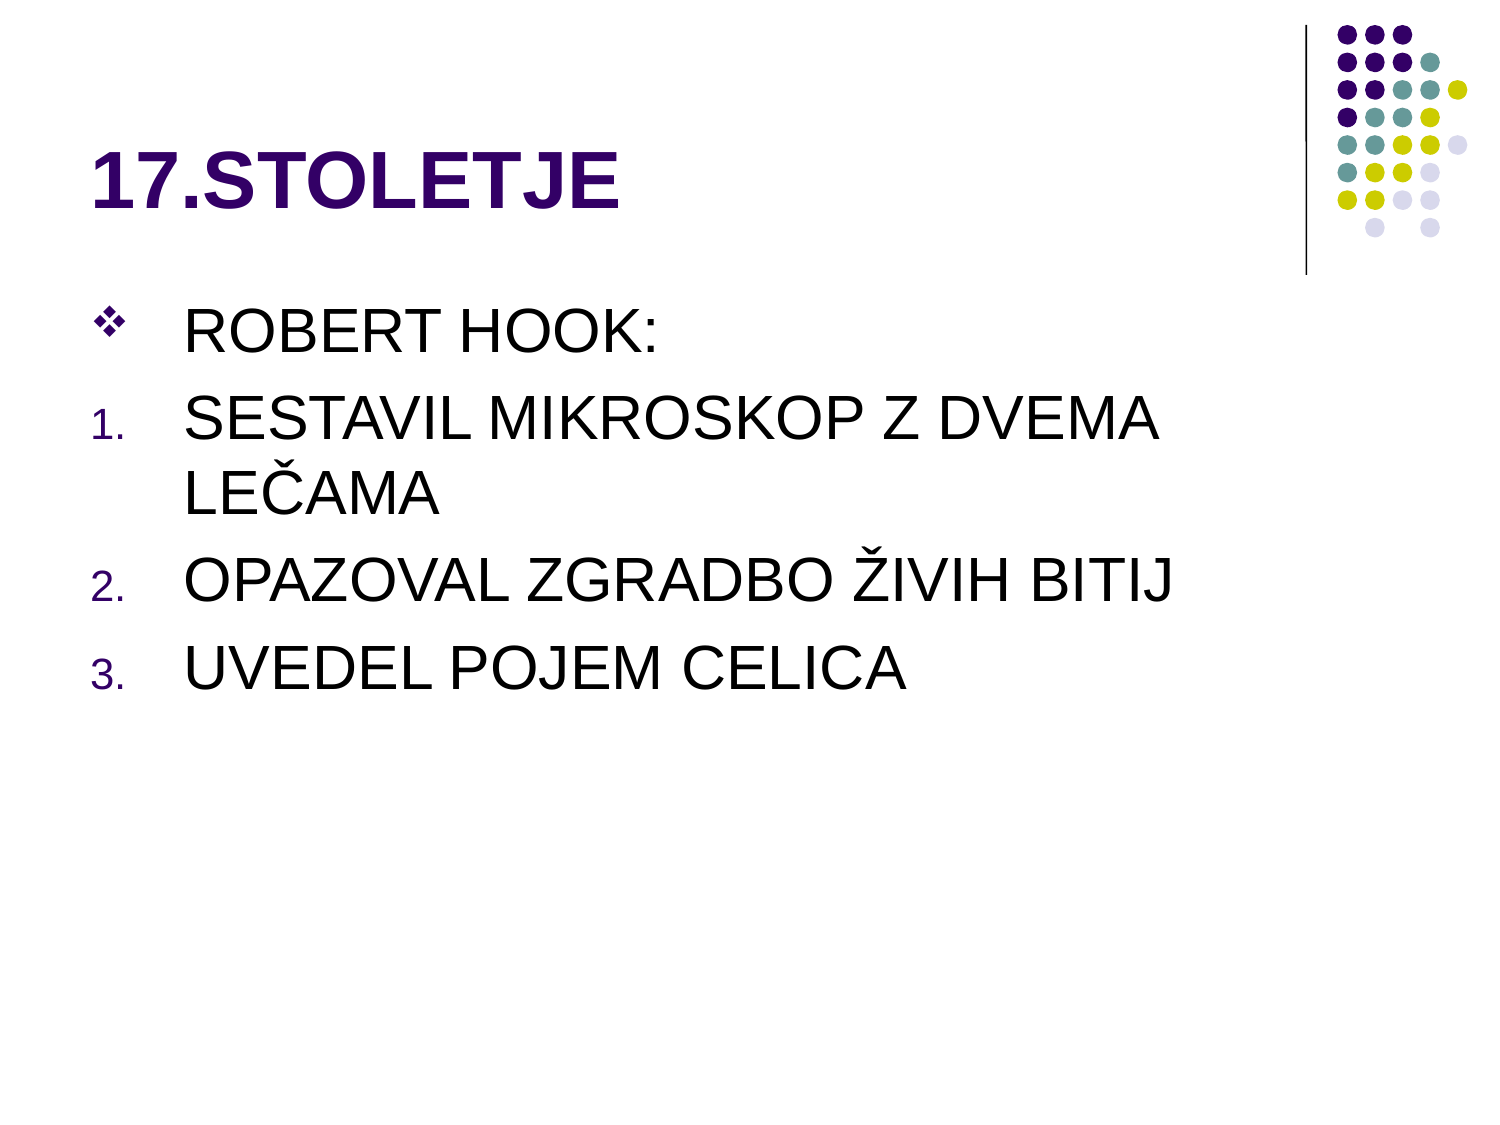

# 17.STOLETJE
ROBERT HOOK:
SESTAVIL MIKROSKOP Z DVEMA LEČAMA
OPAZOVAL ZGRADBO ŽIVIH BITIJ
UVEDEL POJEM CELICA